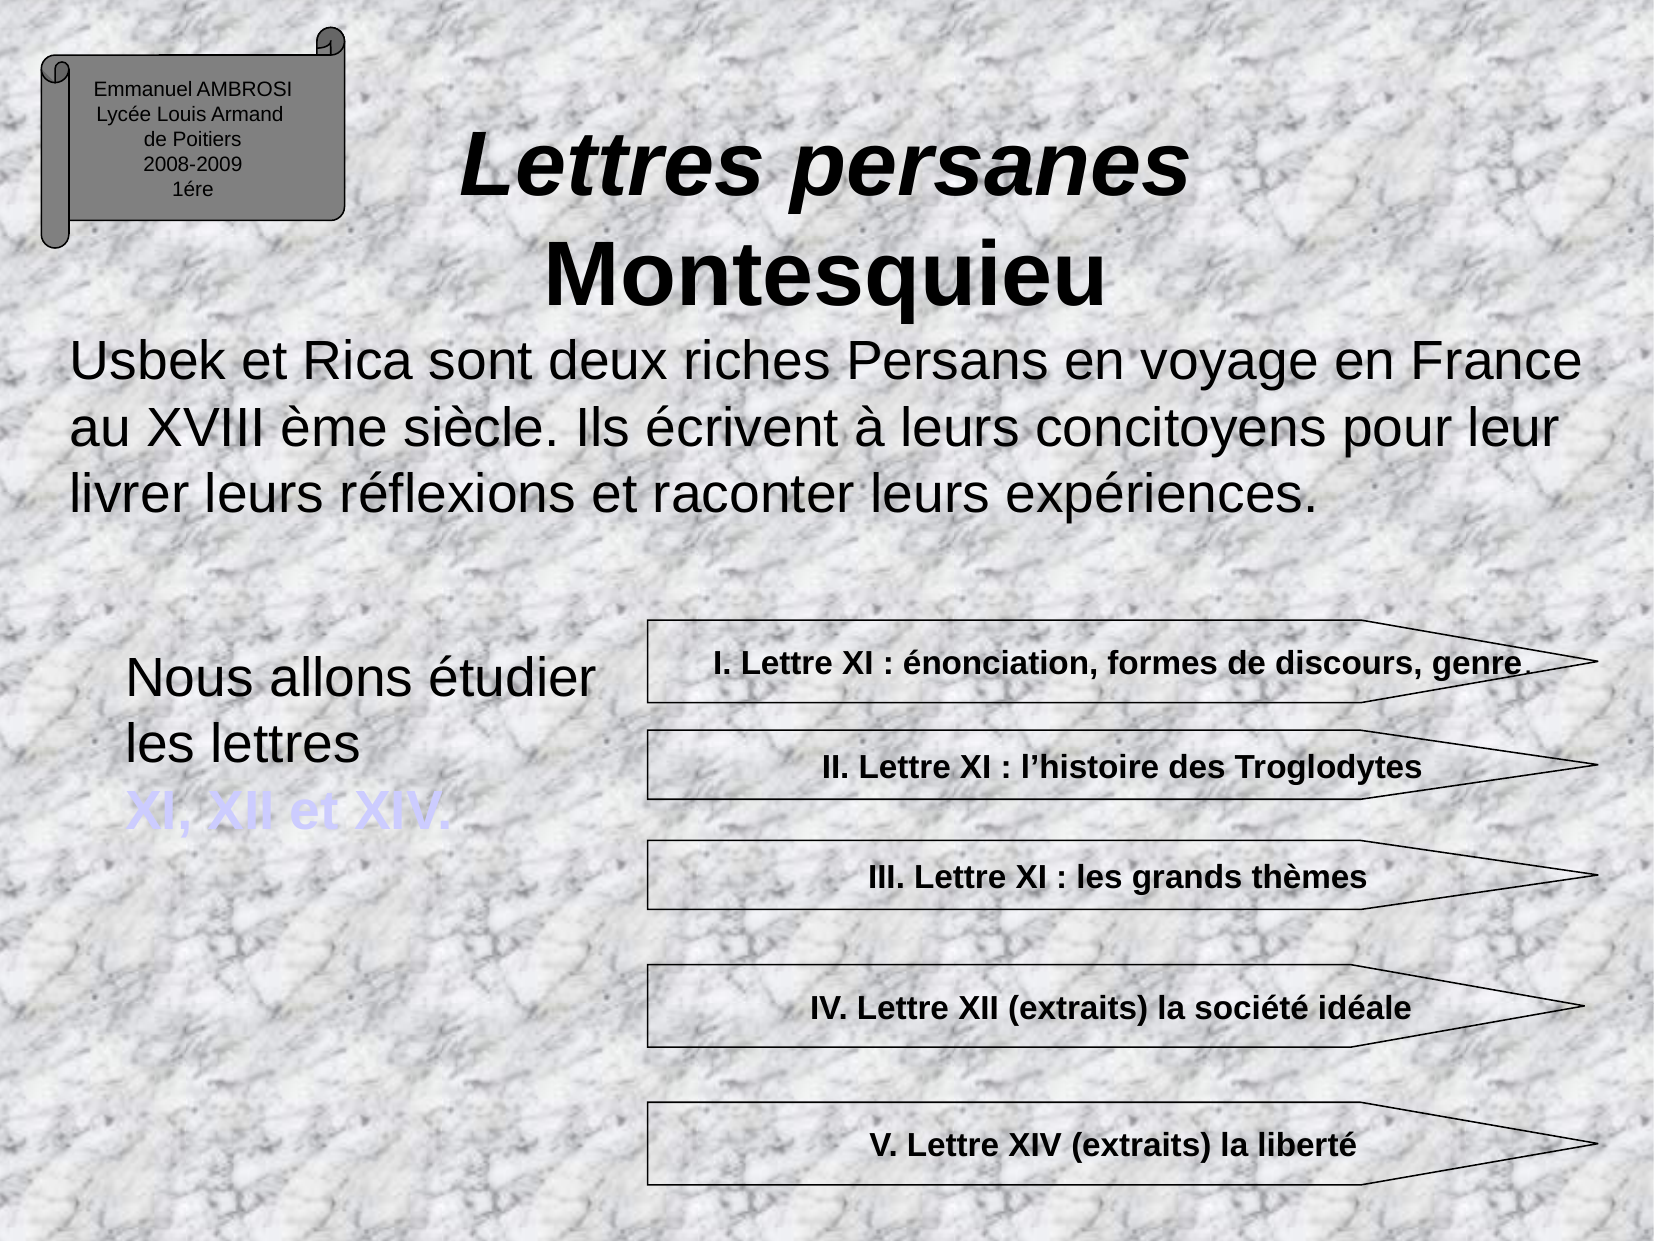

Emmanuel AMBROSI
Lycée Louis Armand
de Poitiers
2008-2009
1ére
# Lettres persanes Montesquieu
Usbek et Rica sont deux riches Persans en voyage en France au XVIII ème siècle. Ils écrivent à leurs concitoyens pour leur livrer leurs réflexions et raconter leurs expériences.
I. Lettre XI : énonciation, formes de discours, genre.
Nous allons étudier les lettres XI, XII et XIV.
II. Lettre XI : l’histoire des Troglodytes
III. Lettre XI : les grands thèmes
IV. Lettre XII (extraits) la société idéale
V. Lettre XIV (extraits) la liberté